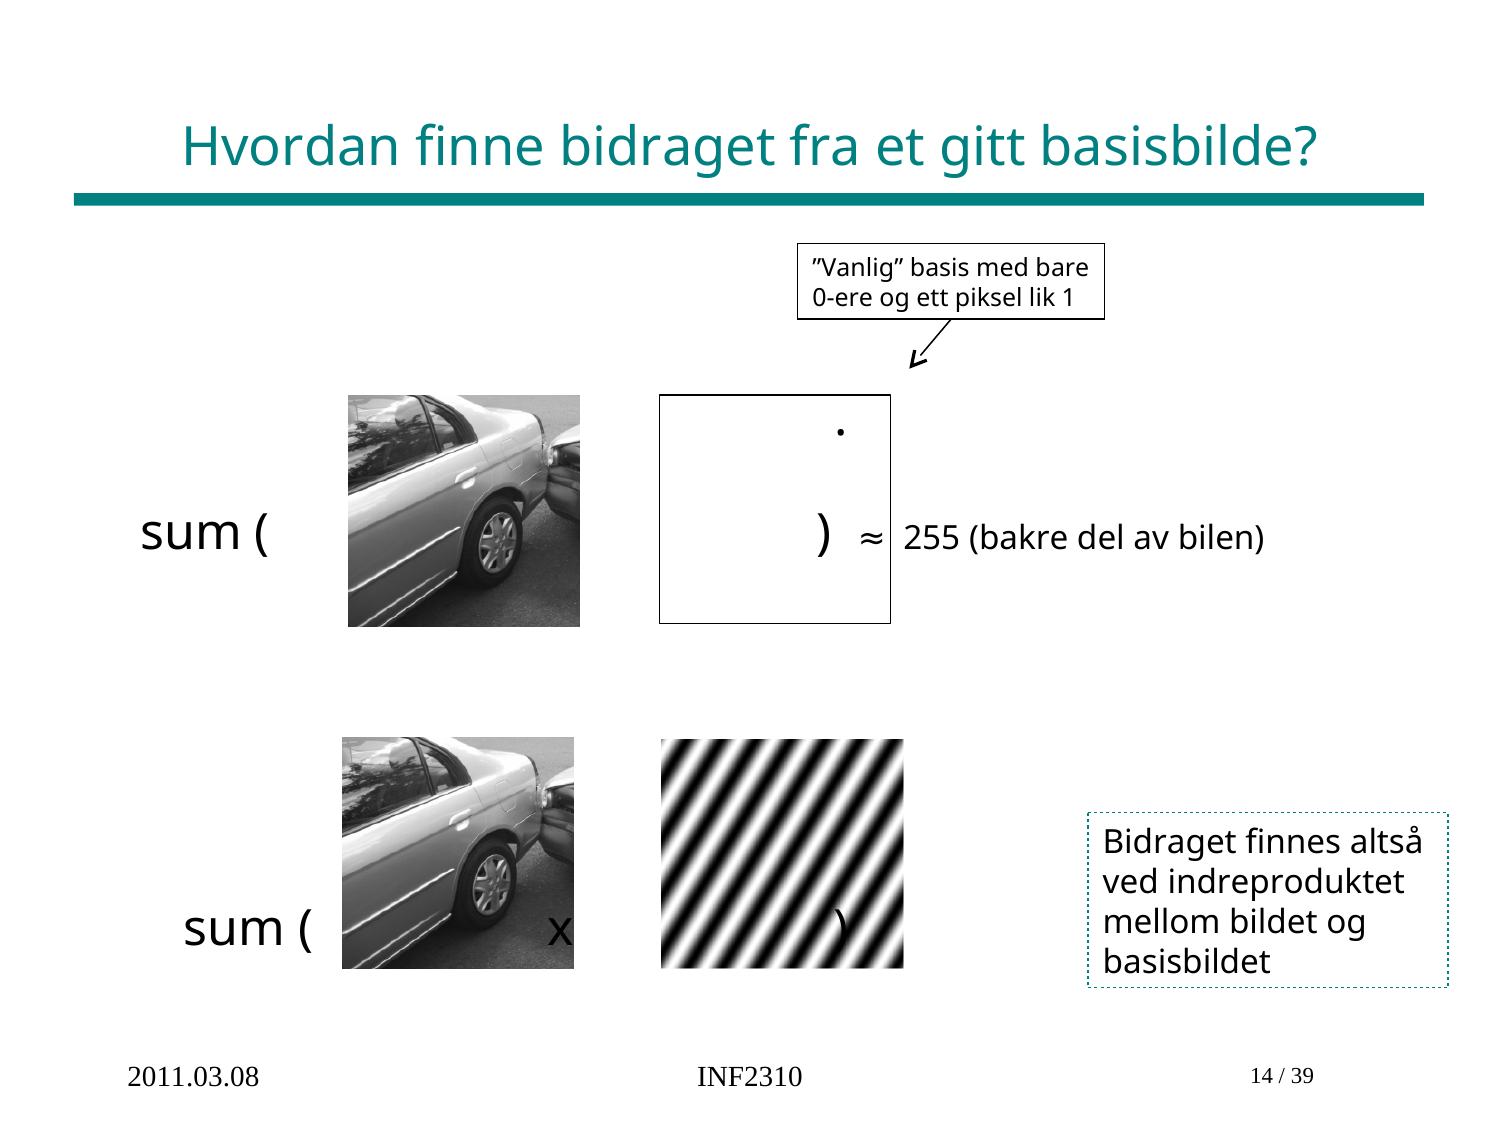

# Hvordan finne bidraget fra et gitt basisbilde?
”Vanlig” basis med bare
0-ere og ett piksel lik 1
 sum ( x ) ≈ 255 (bakre del av bilen)
sum ( x )
.
Bidraget finnes altså
ved indreproduktet
mellom bildet og
basisbildet
2011.03.08XXX
INF2310